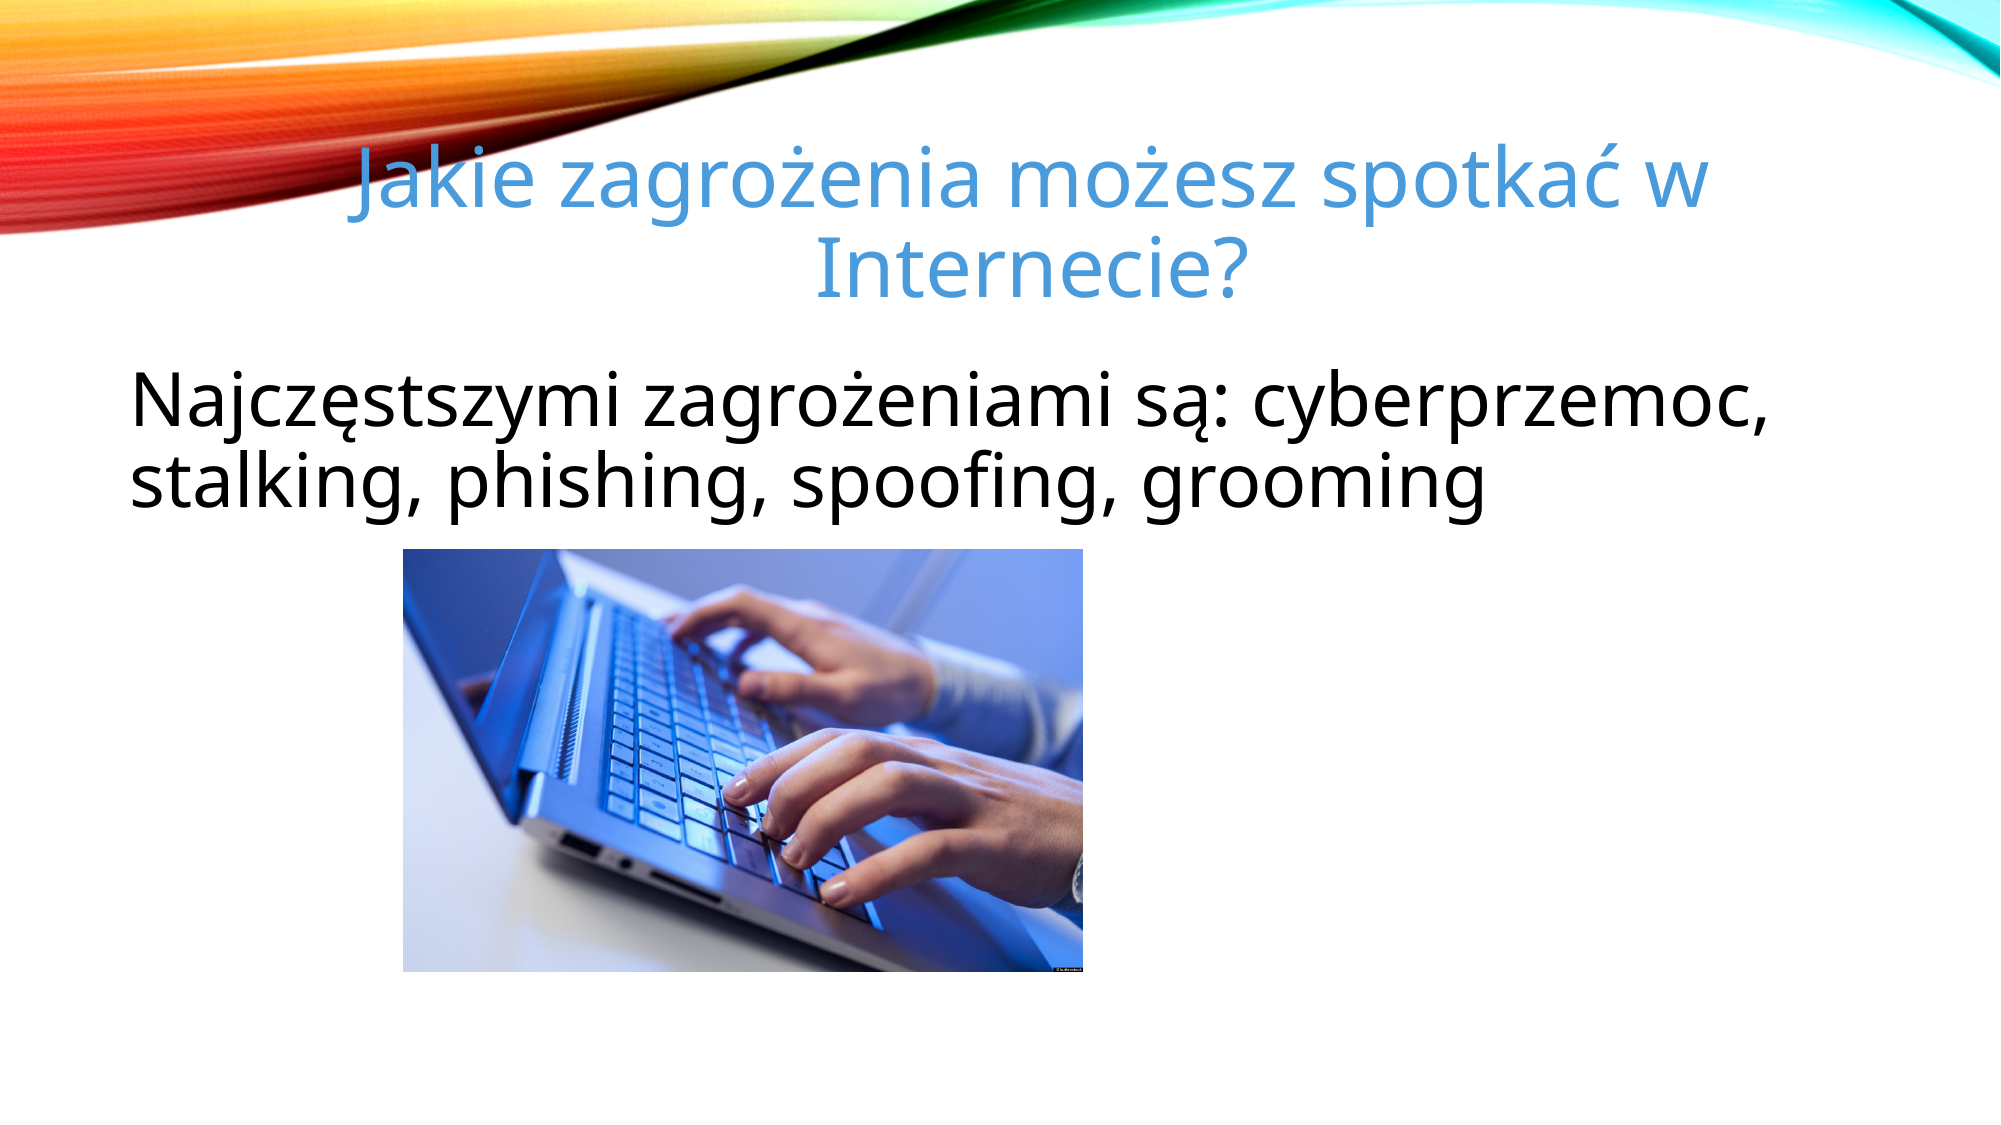

# Jakie zagrożenia możesz spotkać w Internecie?
Najczęstszymi zagrożeniami są: cyberprzemoc, stalking, phishing, spoofing, grooming.